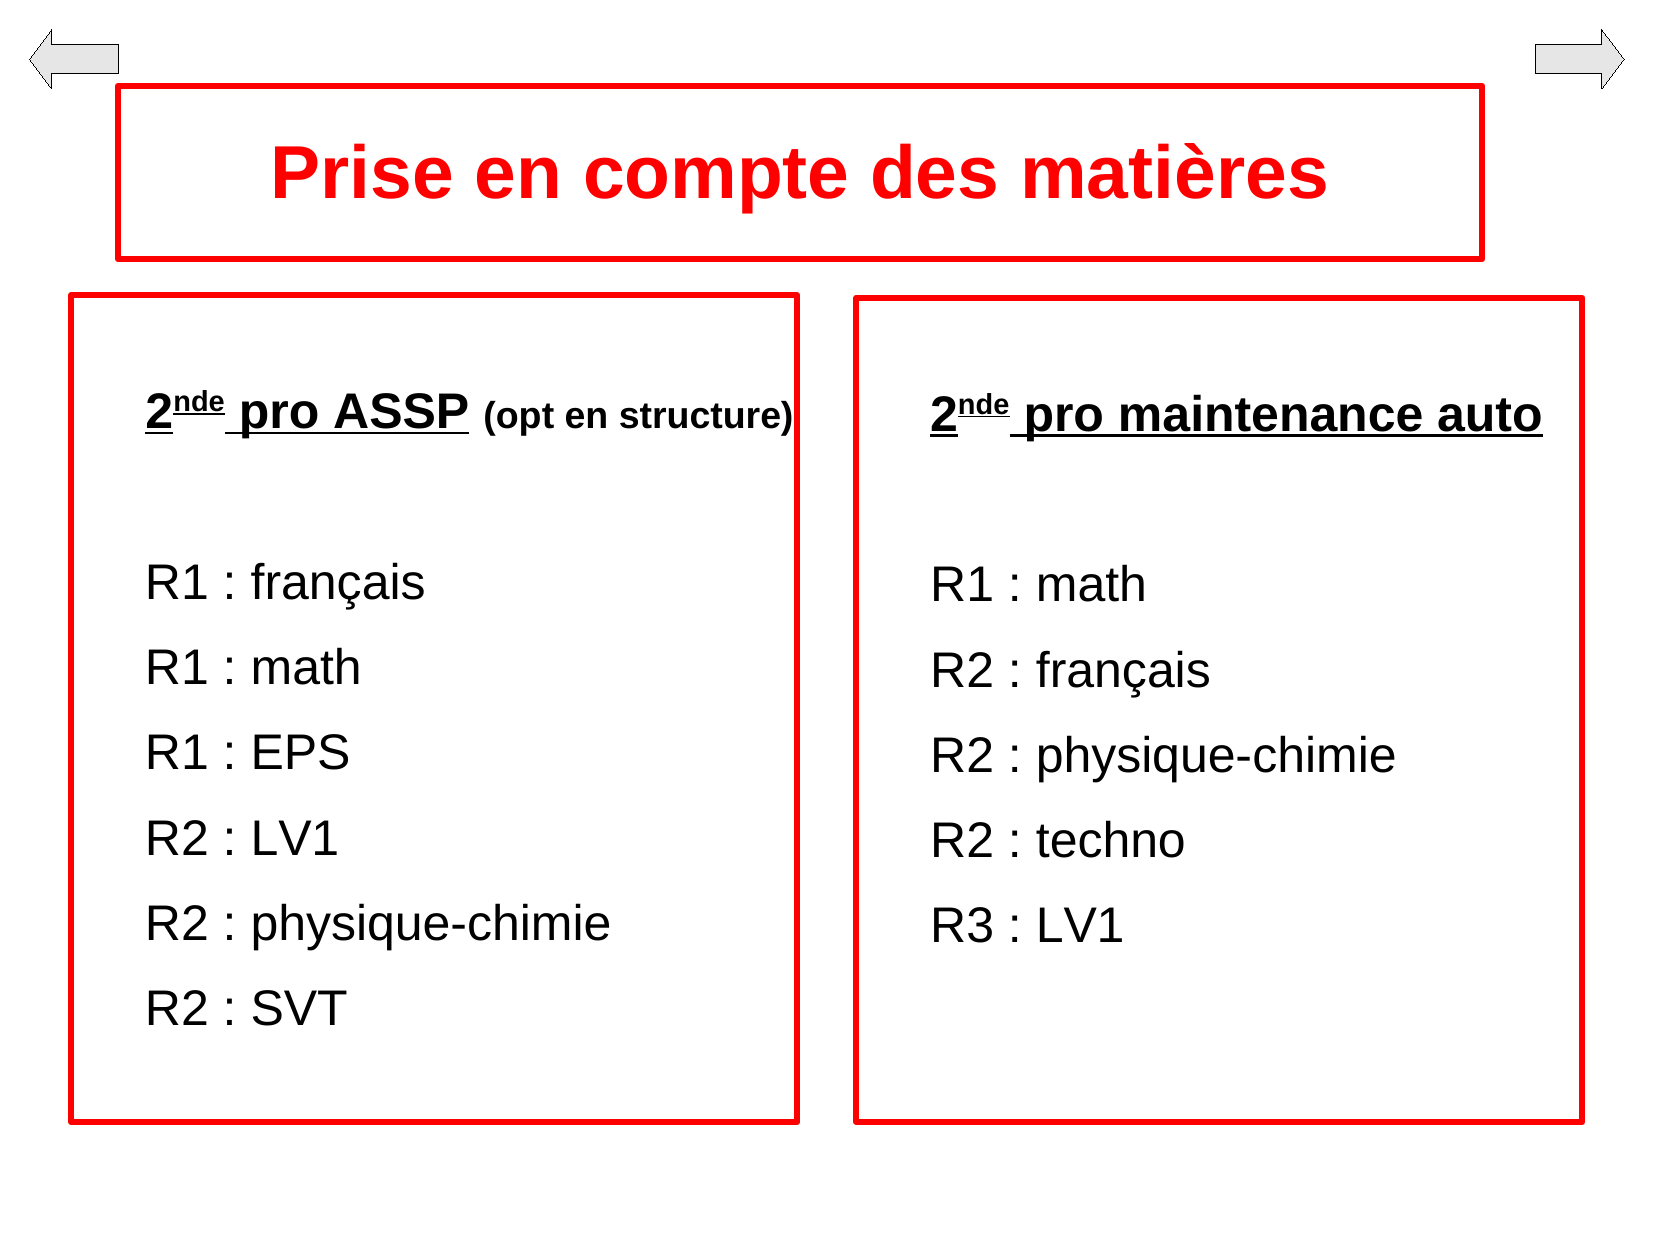

# Prise en compte des matières
2nde pro ASSP (opt en structure)
R1 : français
R1 : math
R1 : EPS
R2 : LV1
R2 : physique-chimie
R2 : SVT
2nde pro maintenance auto
R1 : math
R2 : français
R2 : physique-chimie
R2 : techno
R3 : LV1